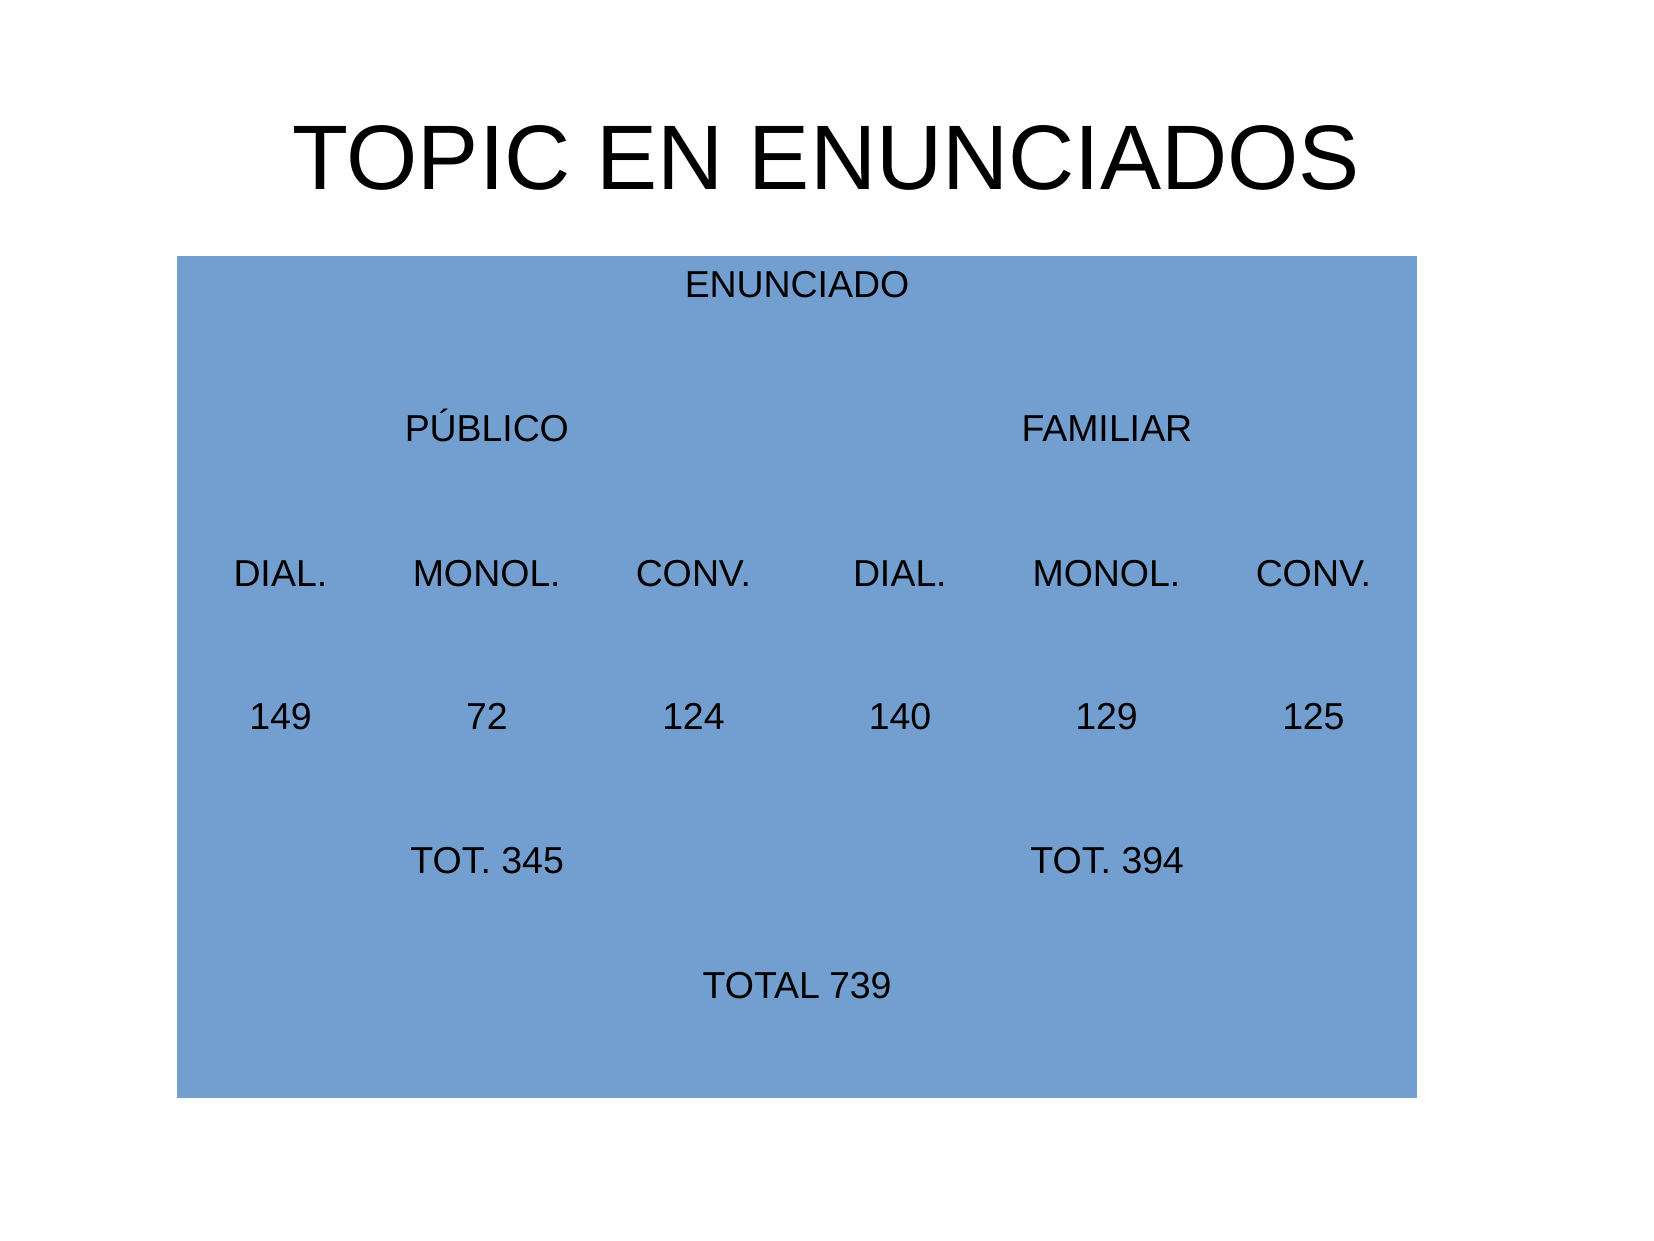

# TOPIC EN ENUNCIADOS
| ENUNCIADO | | | | | |
| --- | --- | --- | --- | --- | --- |
| PÚBLICO | | | FAMILIAR | | |
| DIAL. | MONOL. | CONV. | DIAL. | MONOL. | CONV. |
| 149 | 72 | 124 | 140 | 129 | 125 |
| TOT. 345 | TOT. 394 |
| --- | --- |
| TOTAL 739 |
| --- |